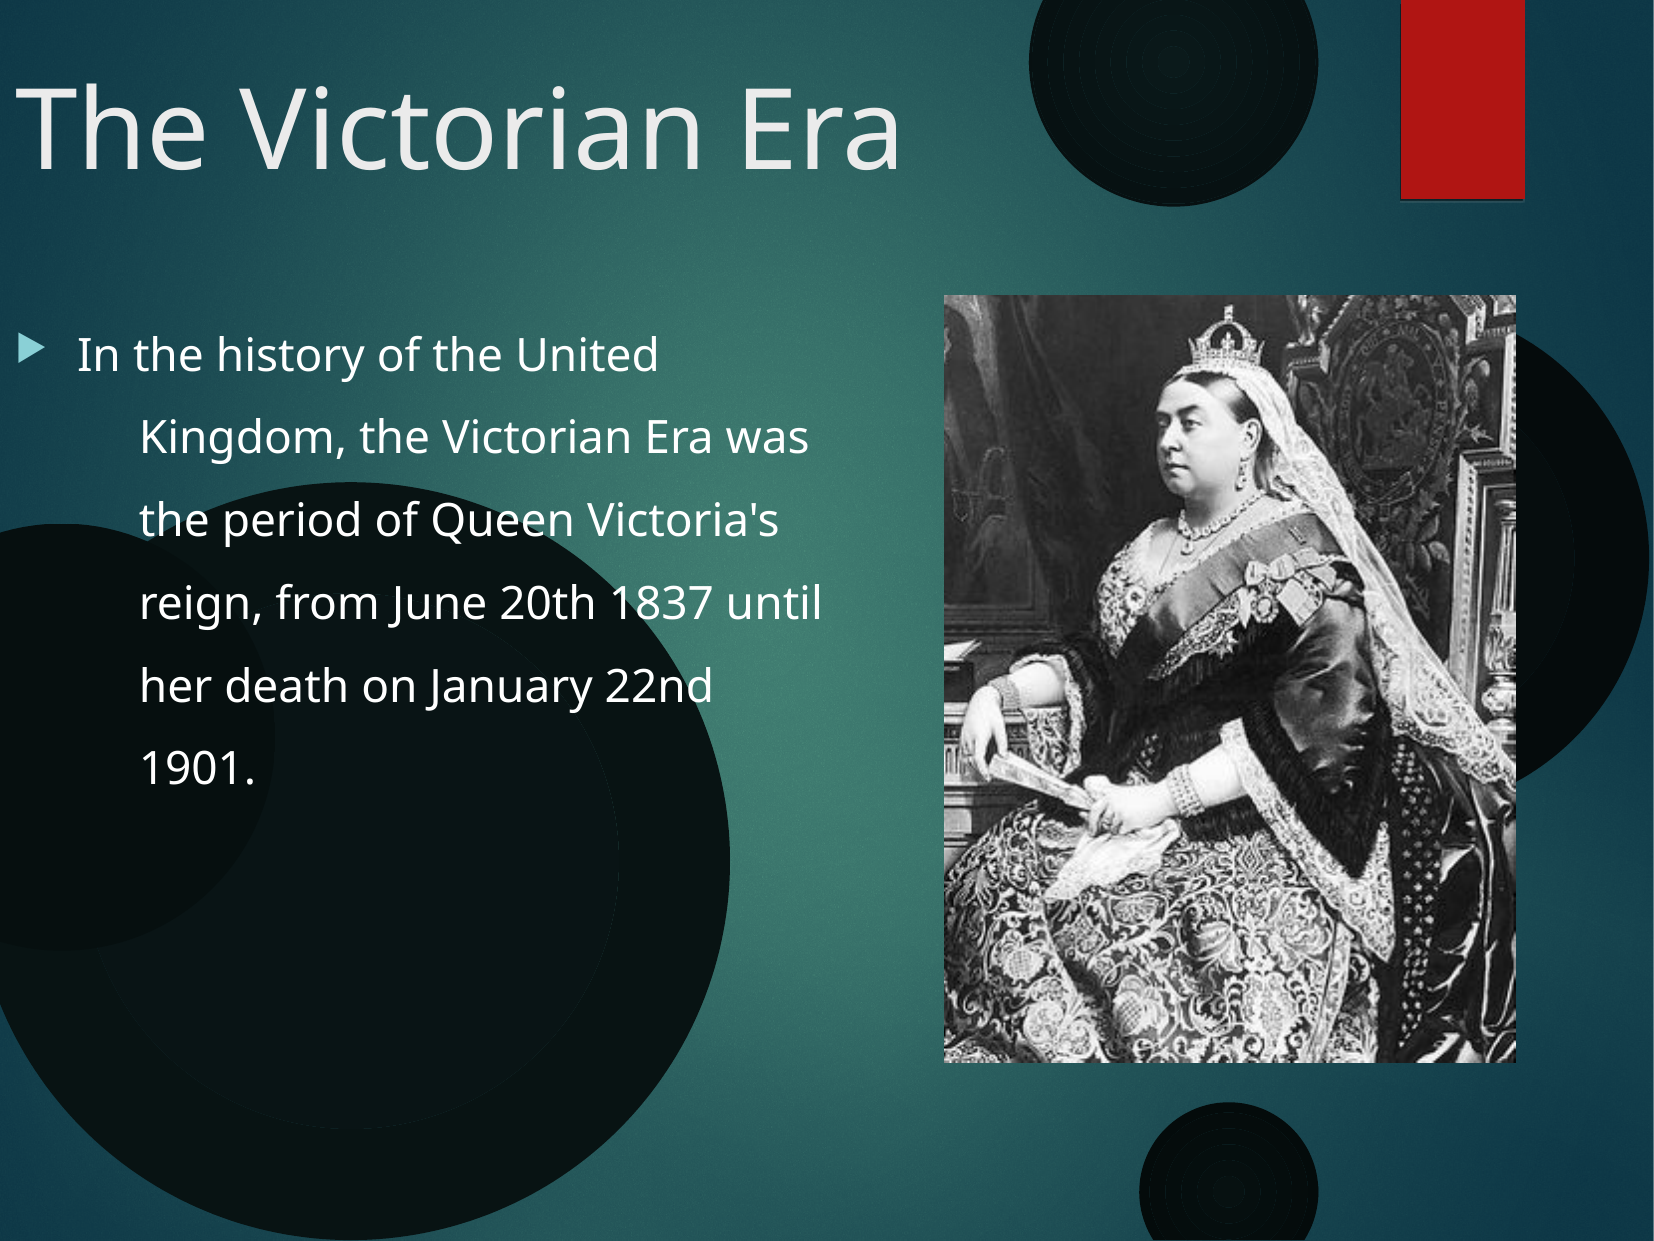

# The Victorian Era
In the history of the United Kingdom, the Victorian Era was the period of Queen Victoria's reign, from June 20th 1837 until her death on January 22nd 1901.